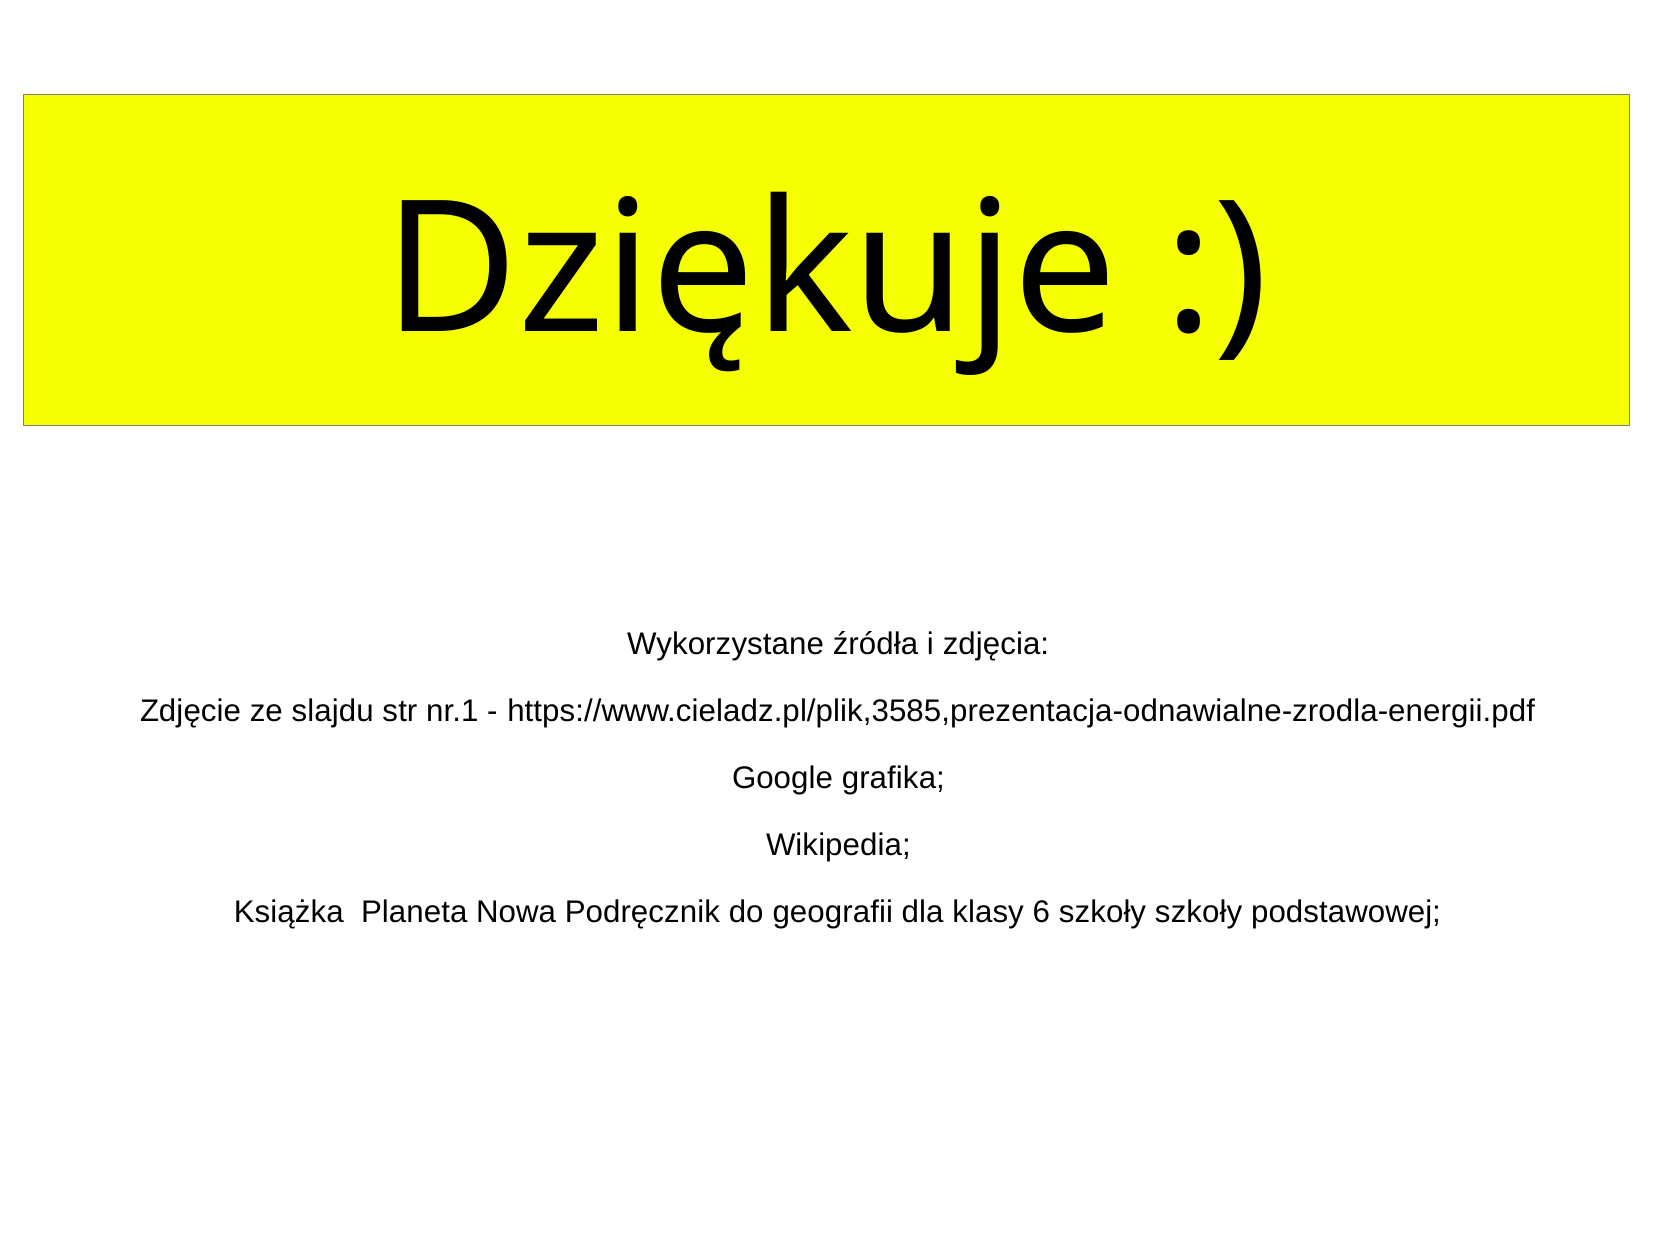

Dziękuje :)
# Dziękuje :)
Wykorzystane źródła i zdjęcia:
Zdjęcie ze slajdu str nr.1 - https://www.cieladz.pl/plik,3585,prezentacja-odnawialne-zrodla-energii.pdf
Google grafika;
Wikipedia;
Książka Planeta Nowa Podręcznik do geografii dla klasy 6 szkoły szkoły podstawowej;